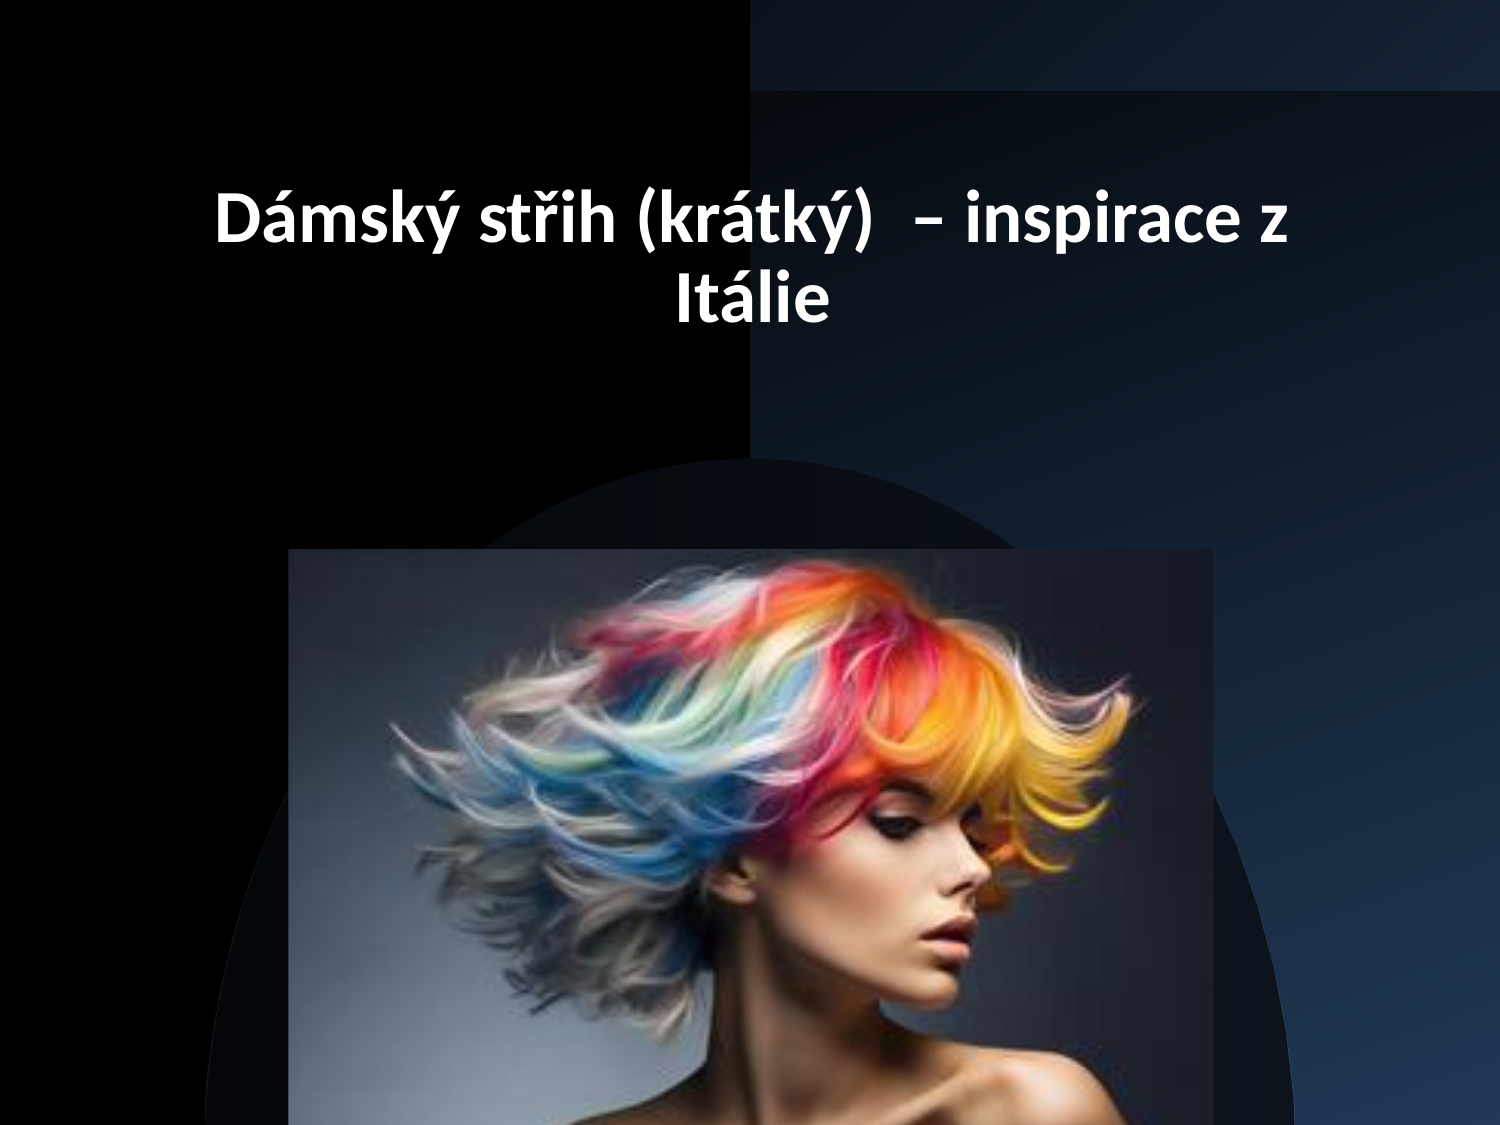

# Dámský střih (krátký) – inspirace z Itálie